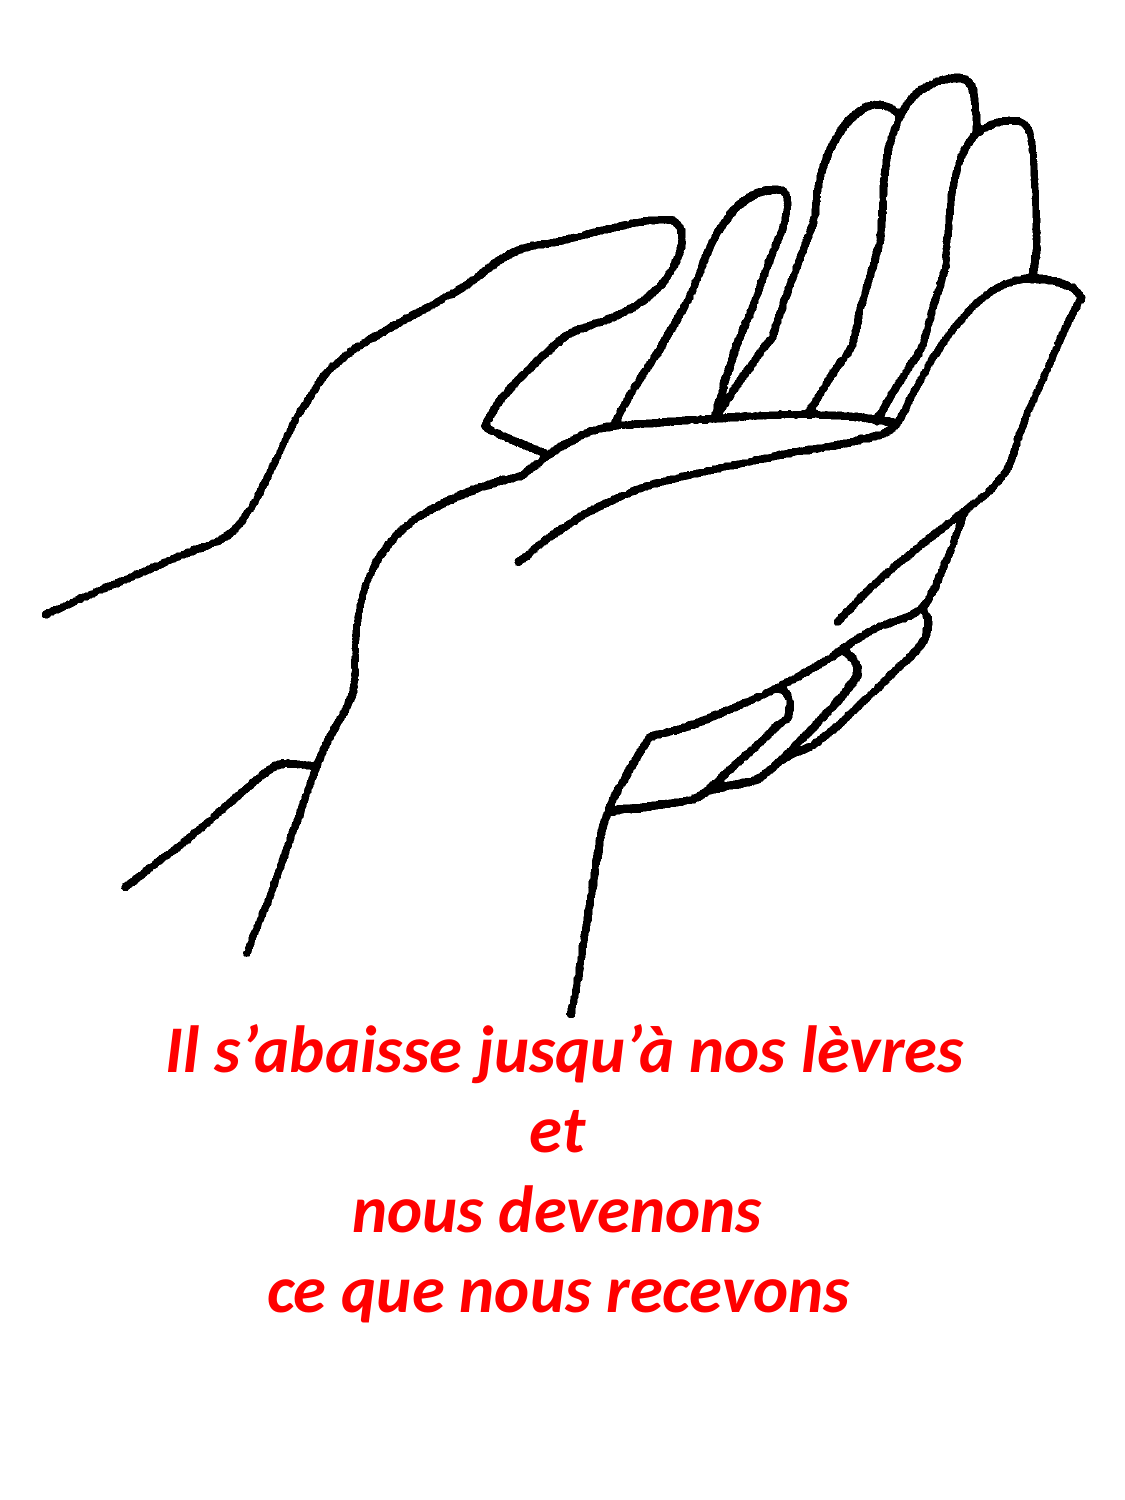

Il s’abaisse jusqu’à nos lèvres
et
nous devenons
ce que nous recevons